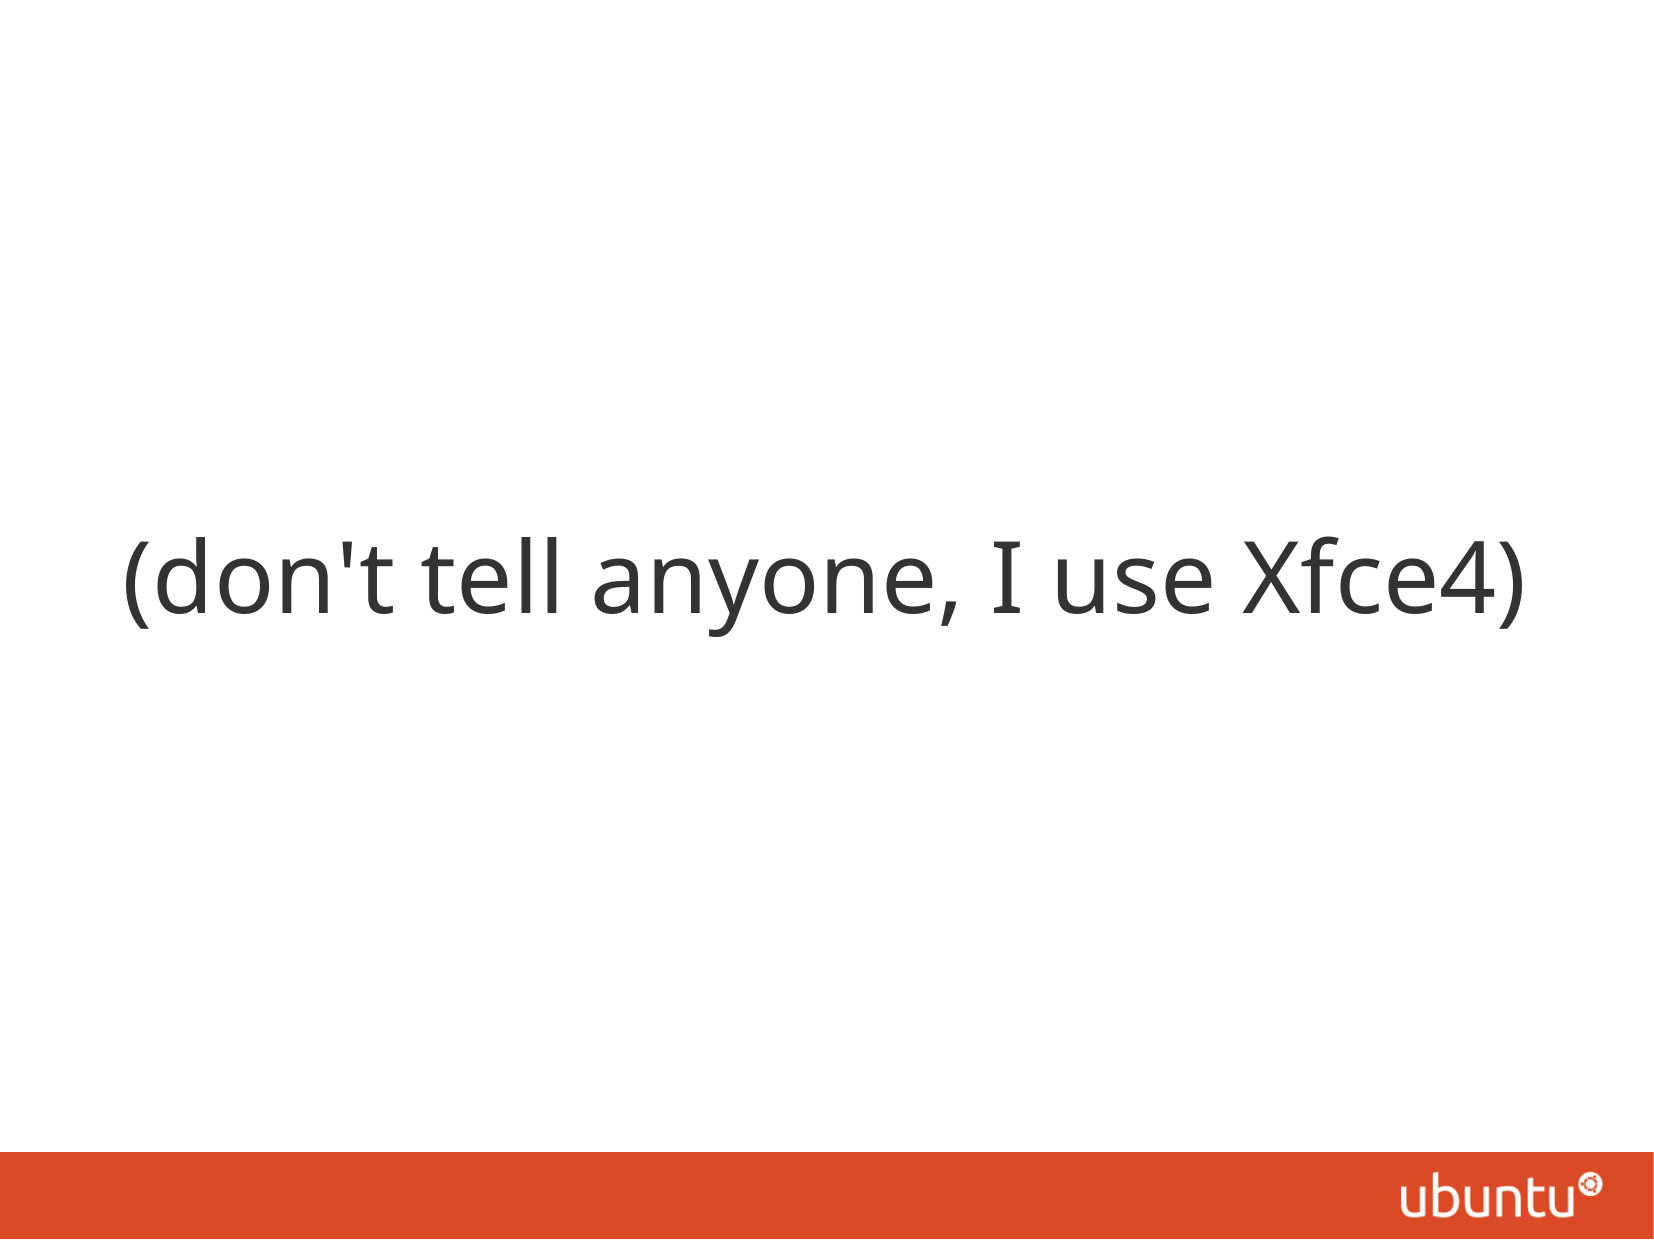

# (don't tell anyone, I use Xfce4)